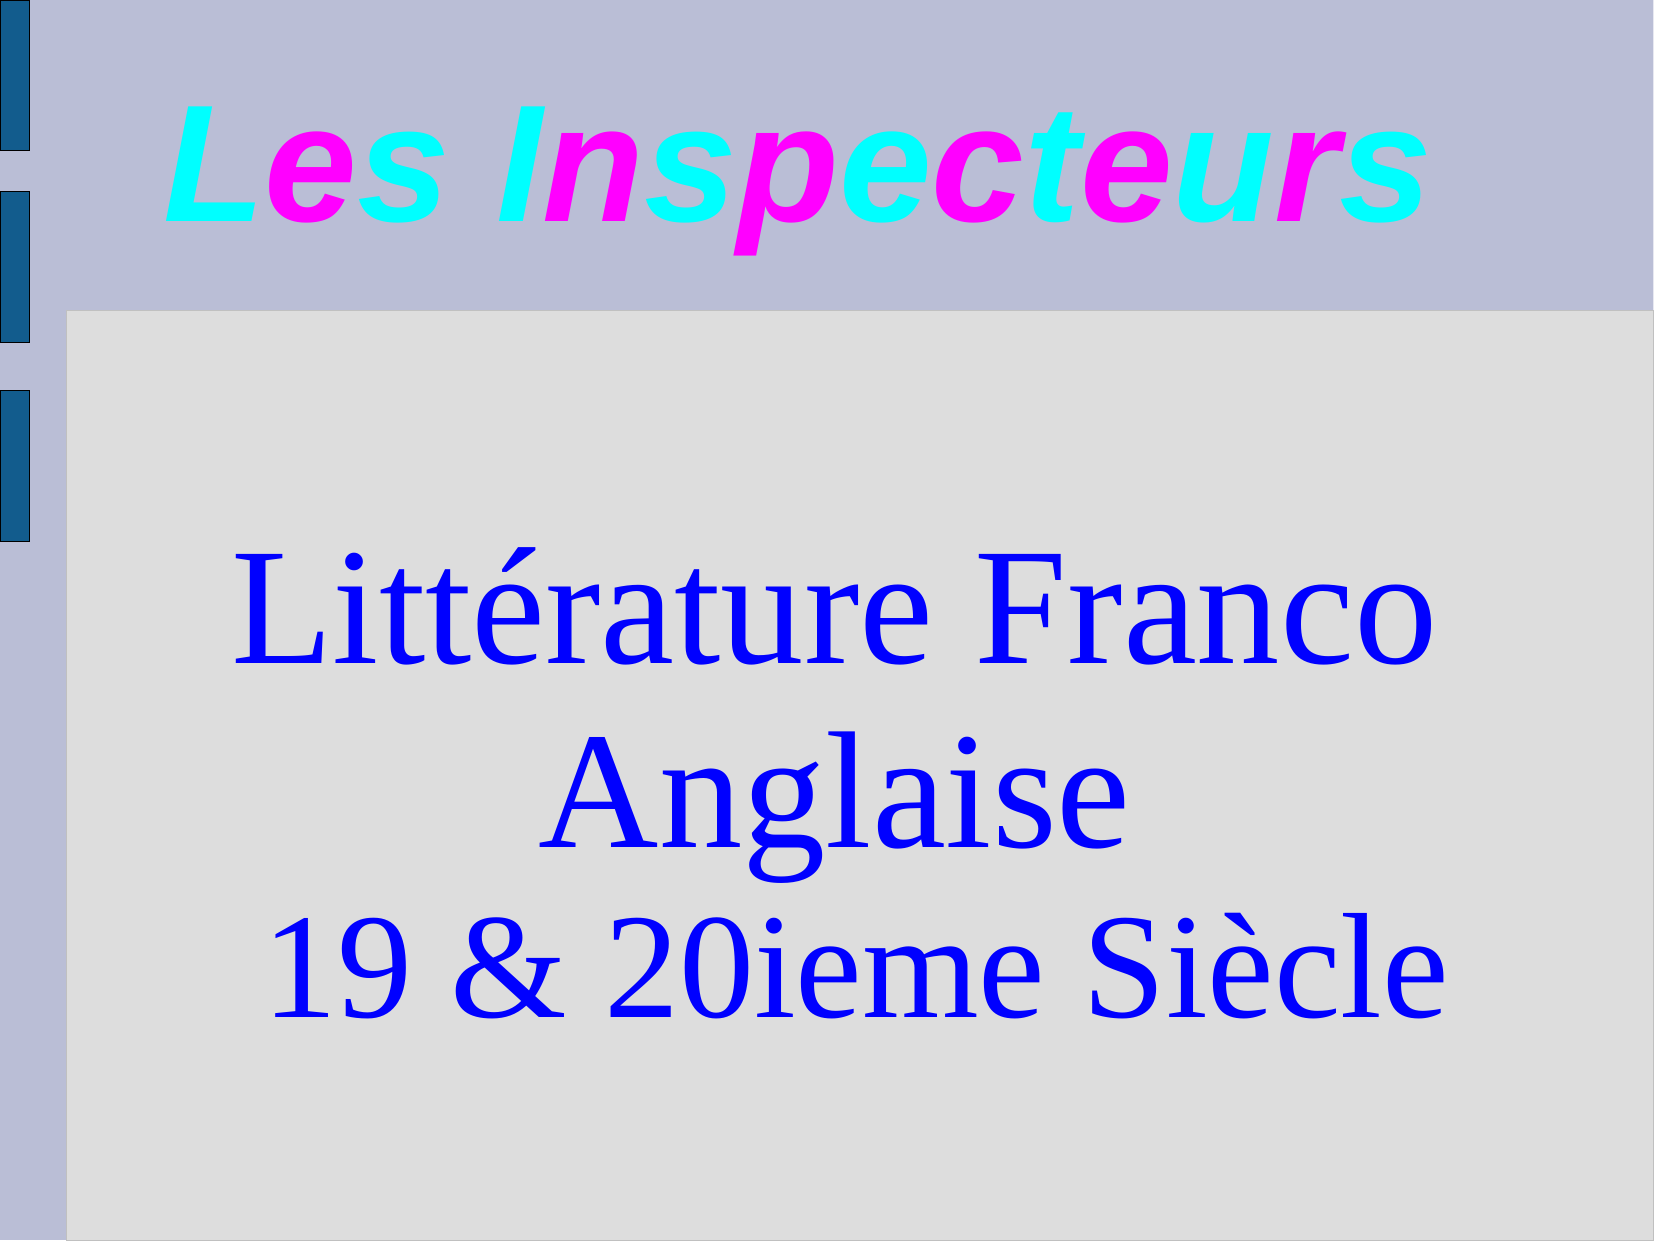

# Les Inspecteurs
Littérature Franco
Anglaise
19 & 20ieme Siècle